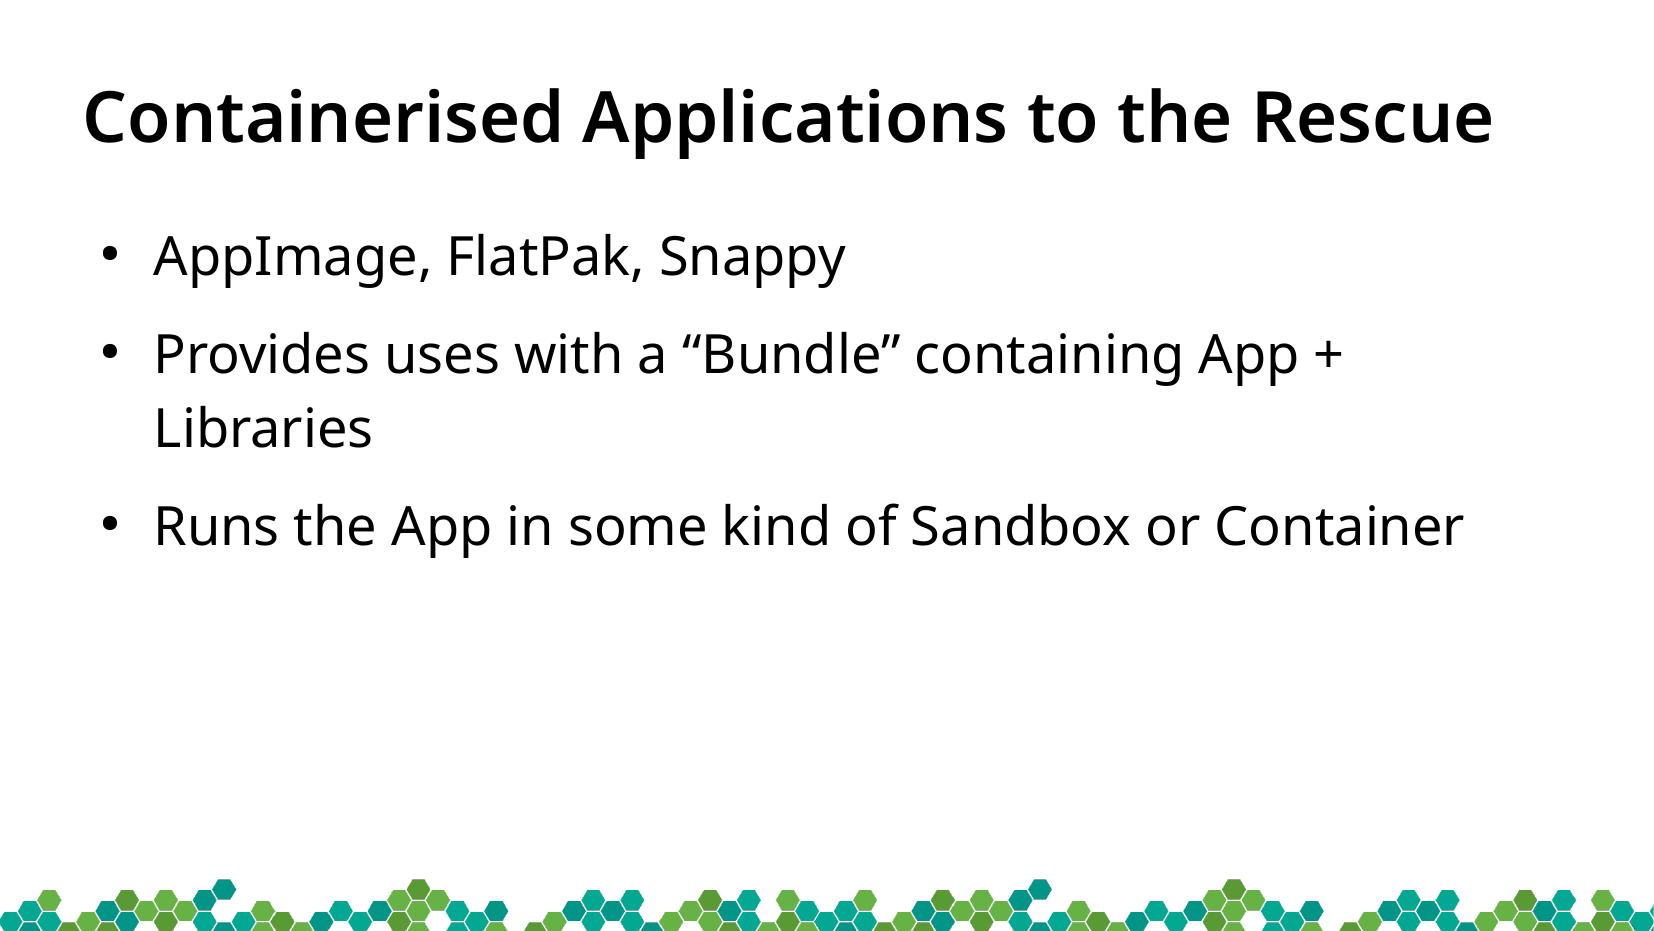

# Containerised Applications to the Rescue
AppImage, FlatPak, Snappy
Provides uses with a “Bundle” containing App + Libraries
Runs the App in some kind of Sandbox or Container